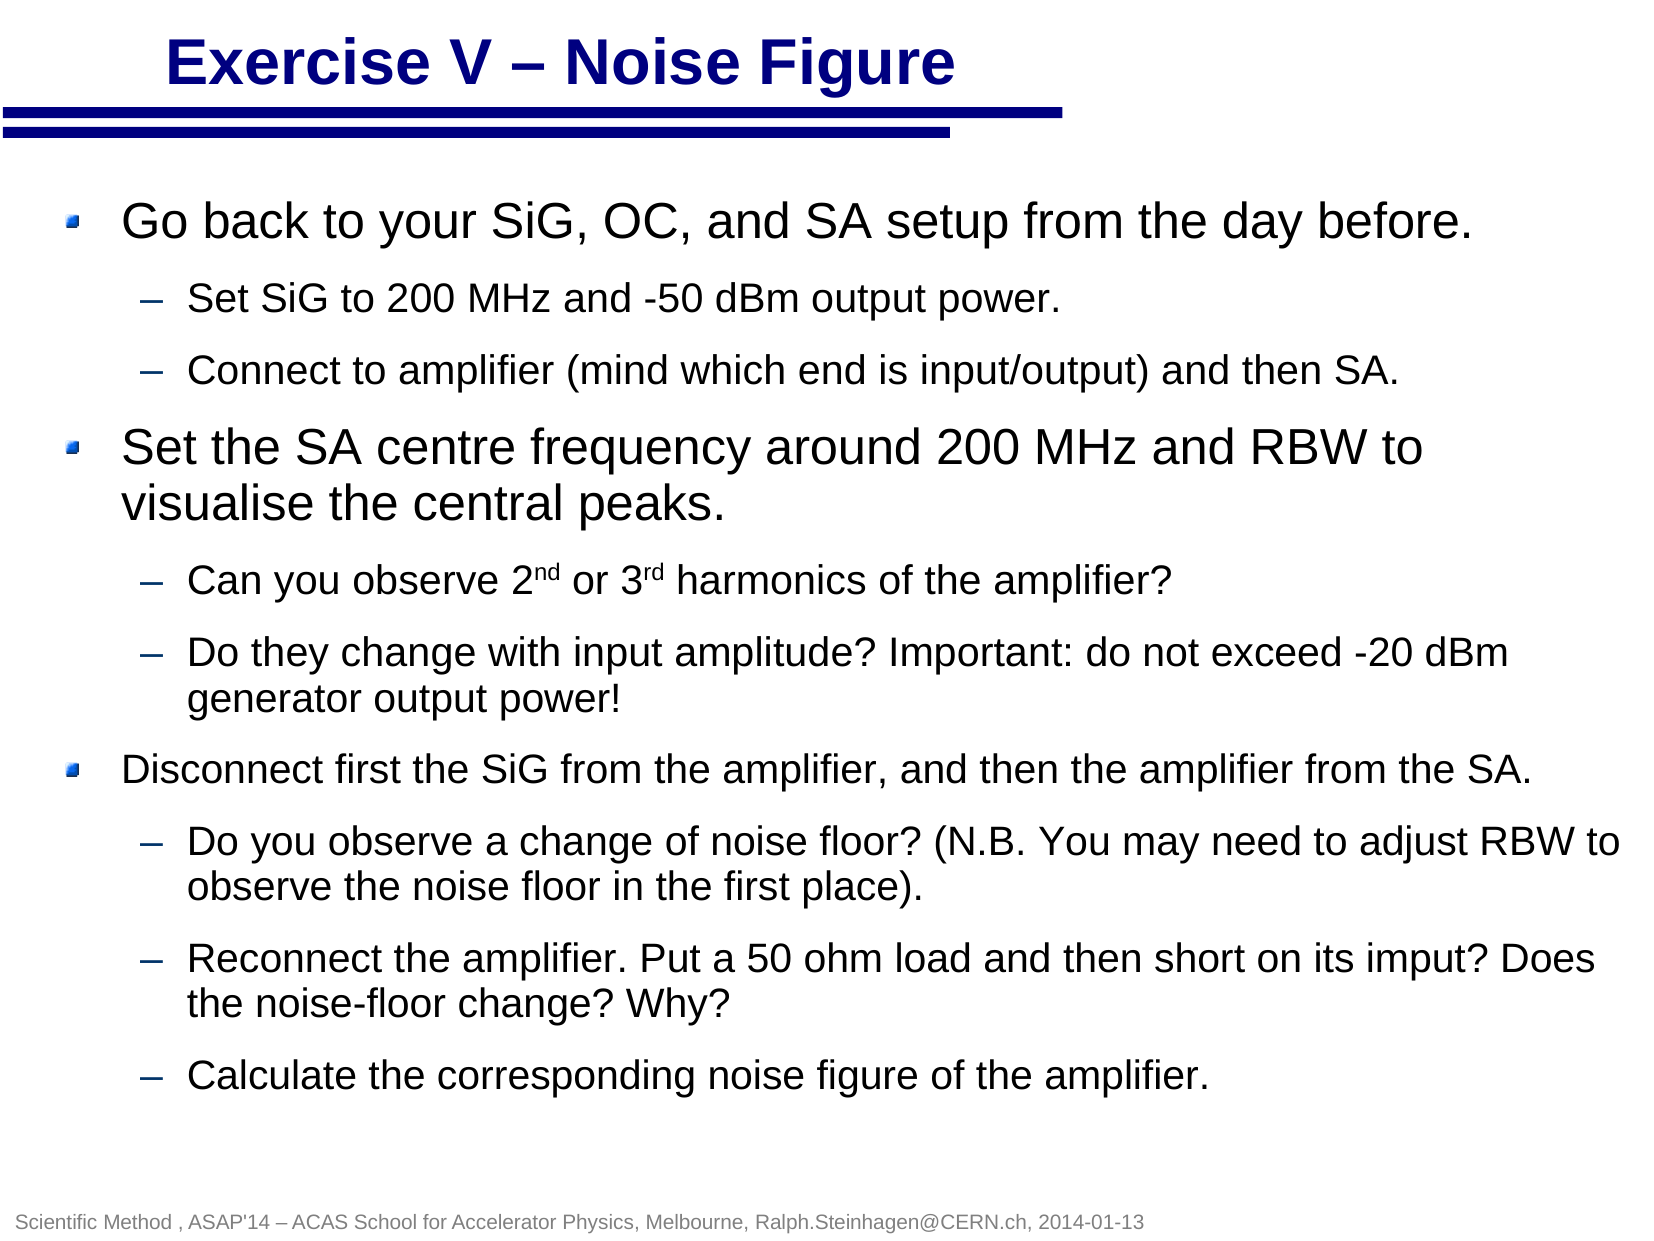

# Exercise V – Noise Figure
Go back to your SiG, OC, and SA setup from the day before.
Set SiG to 200 MHz and -50 dBm output power.
Connect to amplifier (mind which end is input/output) and then SA.
Set the SA centre frequency around 200 MHz and RBW to visualise the central peaks.
Can you observe 2nd or 3rd harmonics of the amplifier?
Do they change with input amplitude? Important: do not exceed -20 dBm generator output power!
Disconnect first the SiG from the amplifier, and then the amplifier from the SA.
Do you observe a change of noise floor? (N.B. You may need to adjust RBW to observe the noise floor in the first place).
Reconnect the amplifier. Put a 50 ohm load and then short on its imput? Does the noise-floor change? Why?
Calculate the corresponding noise figure of the amplifier.